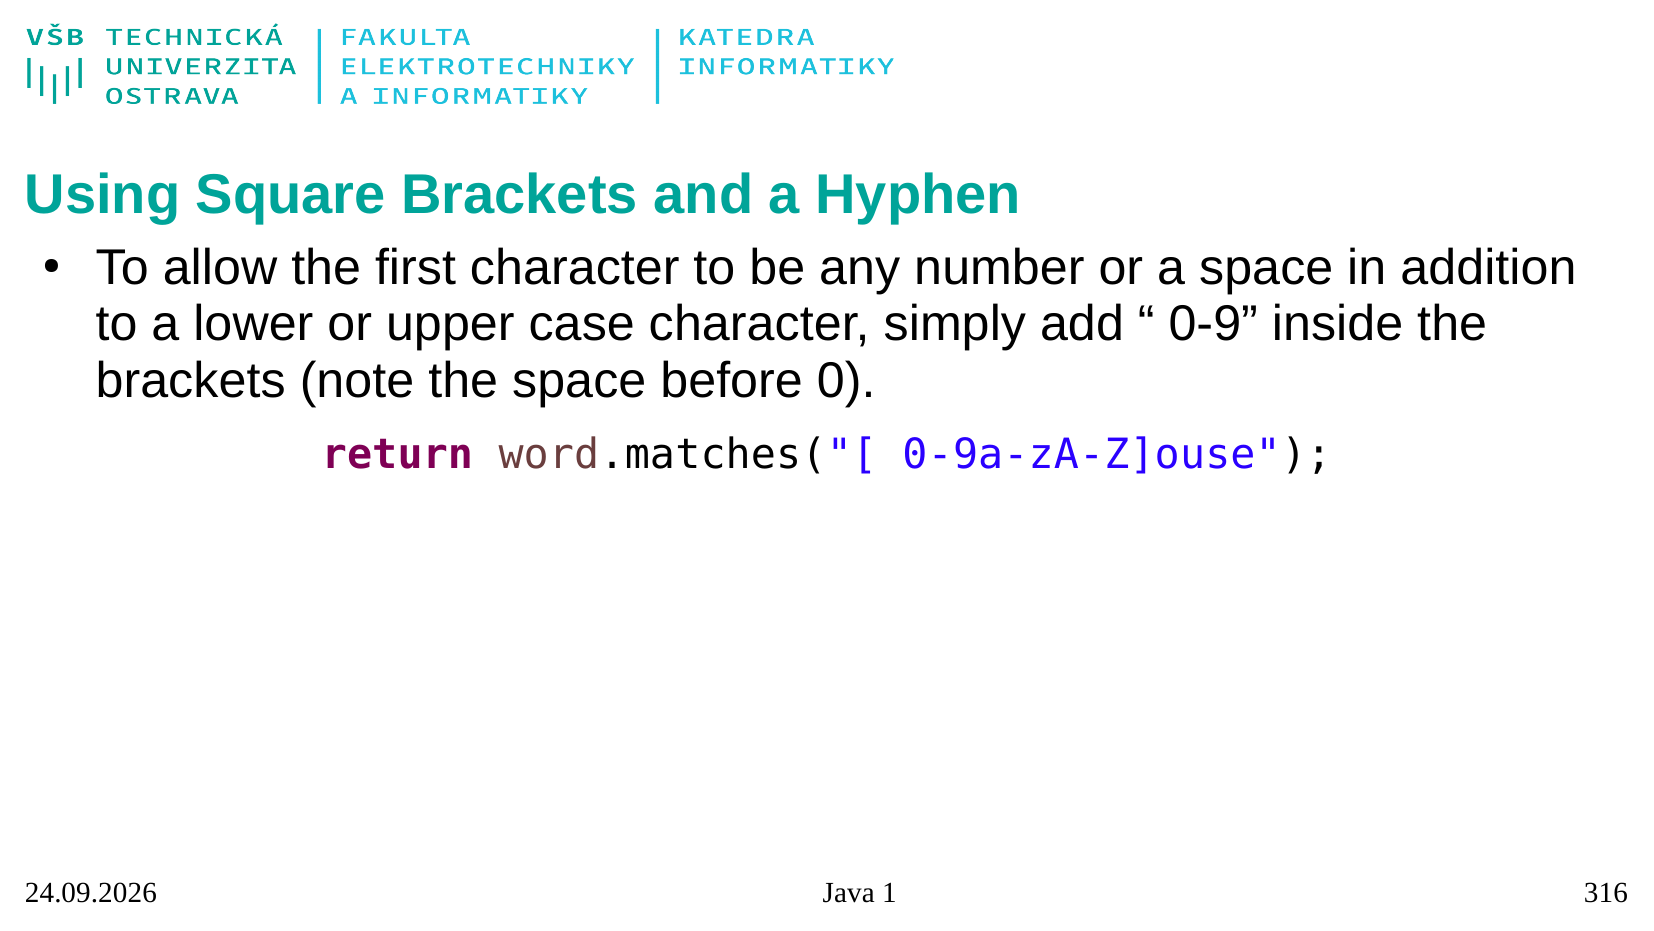

# Using Square Brackets and a Hyphen
To allow the first character to be any number or a space in addition to a lower or upper case character, simply add “ 0-9” inside the brackets (note the space before 0).
return word.matches("[ 0-9a-zA-Z]ouse");
Java 1
316